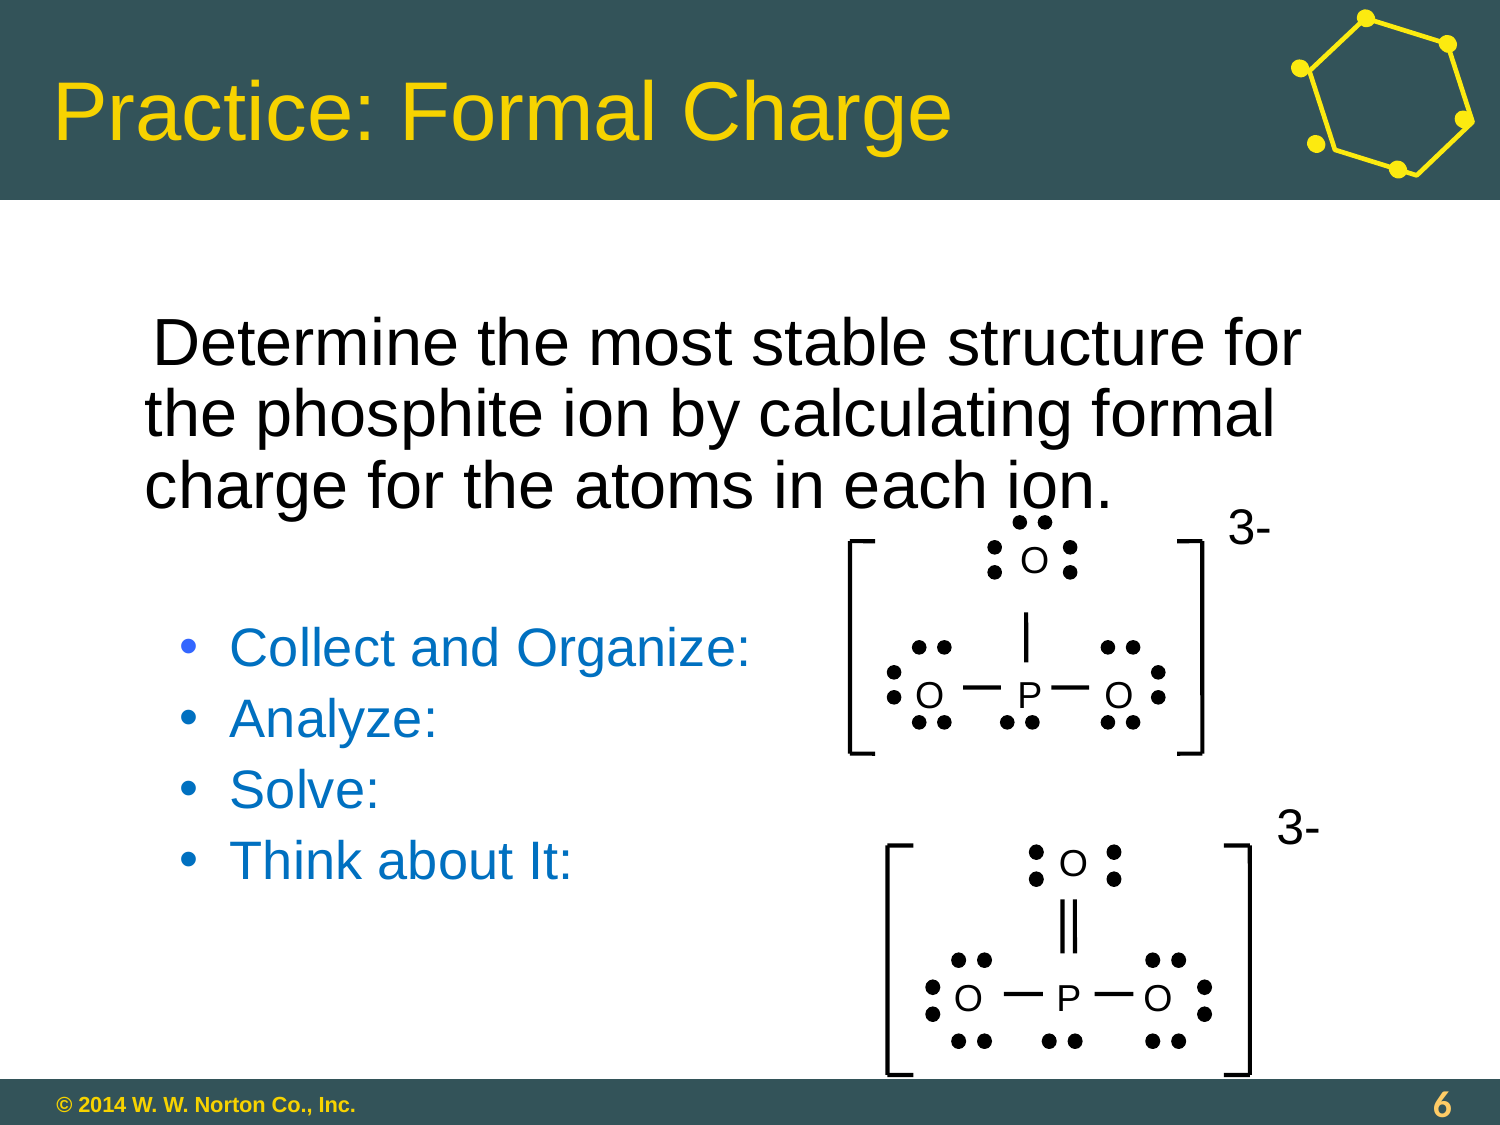

Practice: Formal Charge
# Determine the most stable structure for the phosphite ion by calculating formal charge for the atoms in each ion.
3-
 O
O P O
 Collect and Organize:
 Analyze:
 Solve:
 Think about It:
3-
 O
O P O